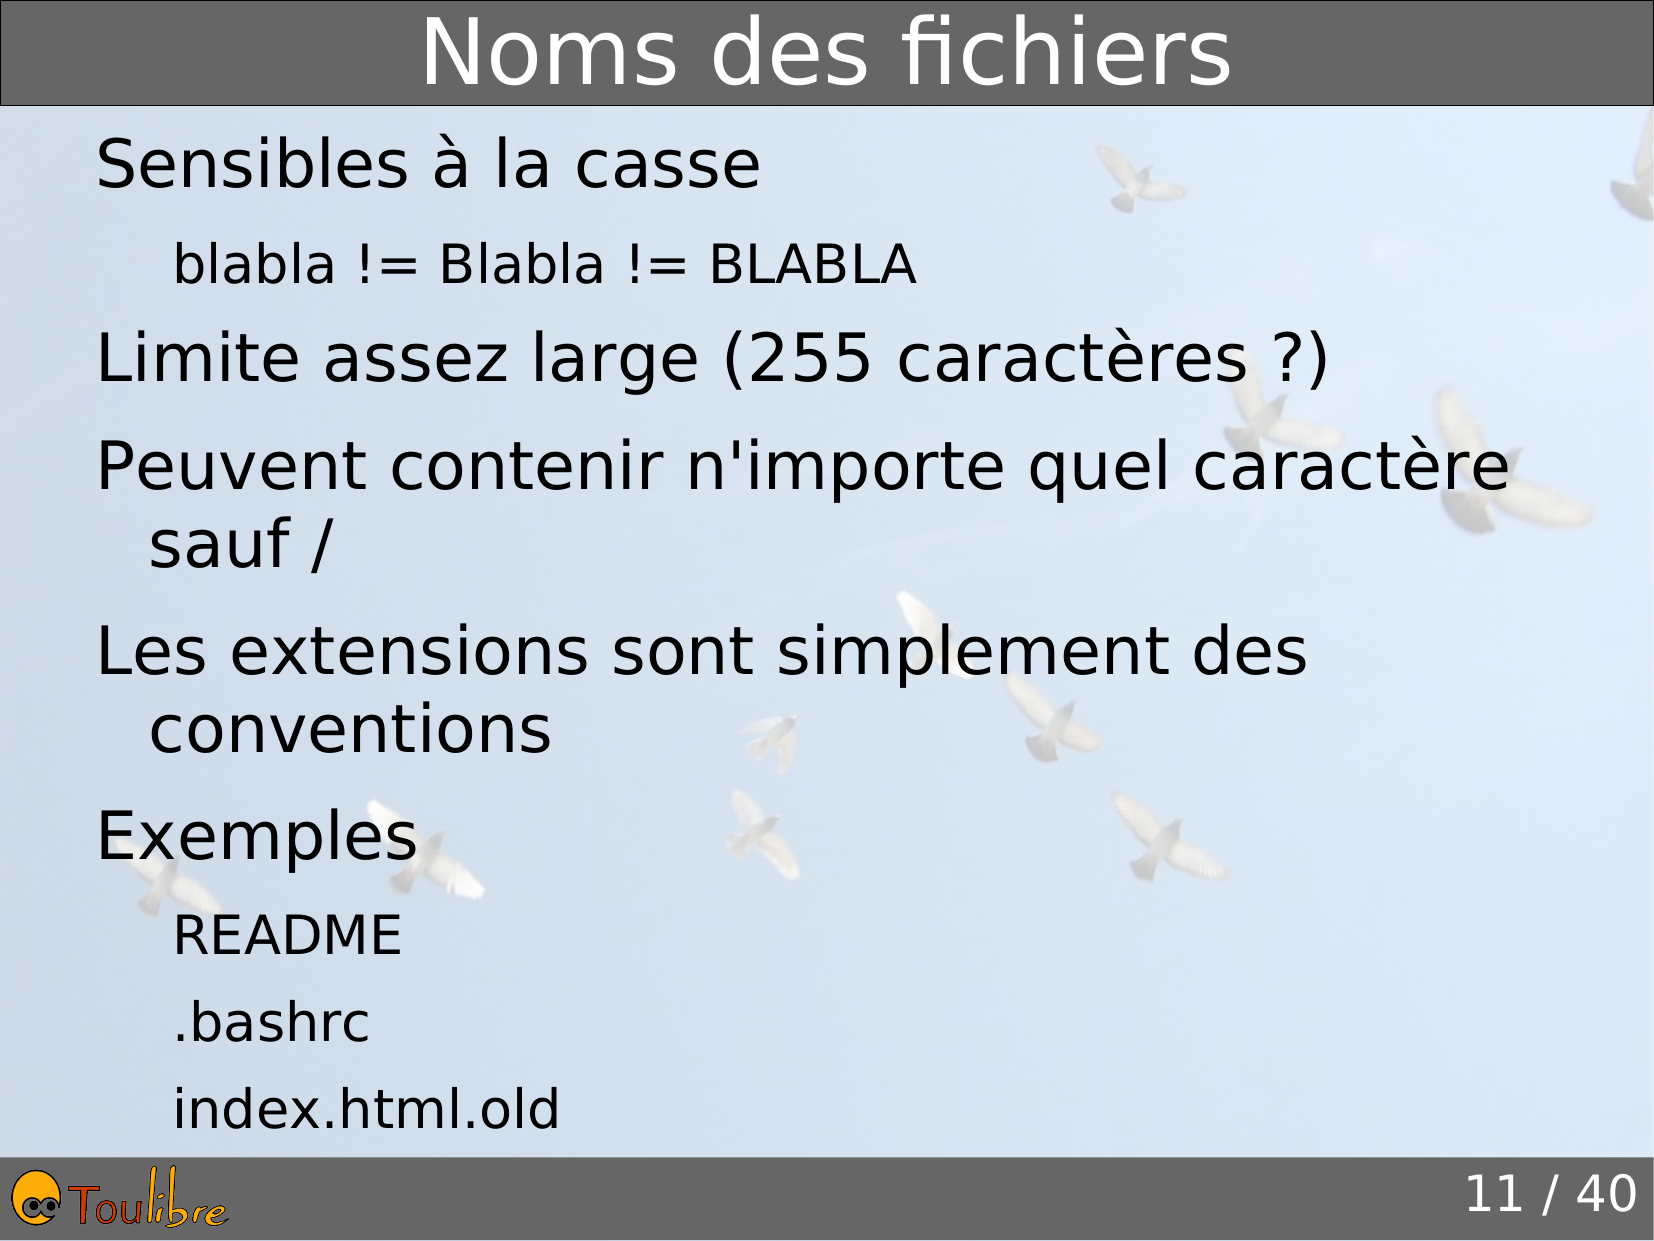

# Noms des fichiers
Sensibles à la casse
blabla != Blabla != BLABLA
Limite assez large (255 caractères ?)
Peuvent contenir n'importe quel caractère sauf /
Les extensions sont simplement des conventions
Exemples
README
.bashrc
index.html.old